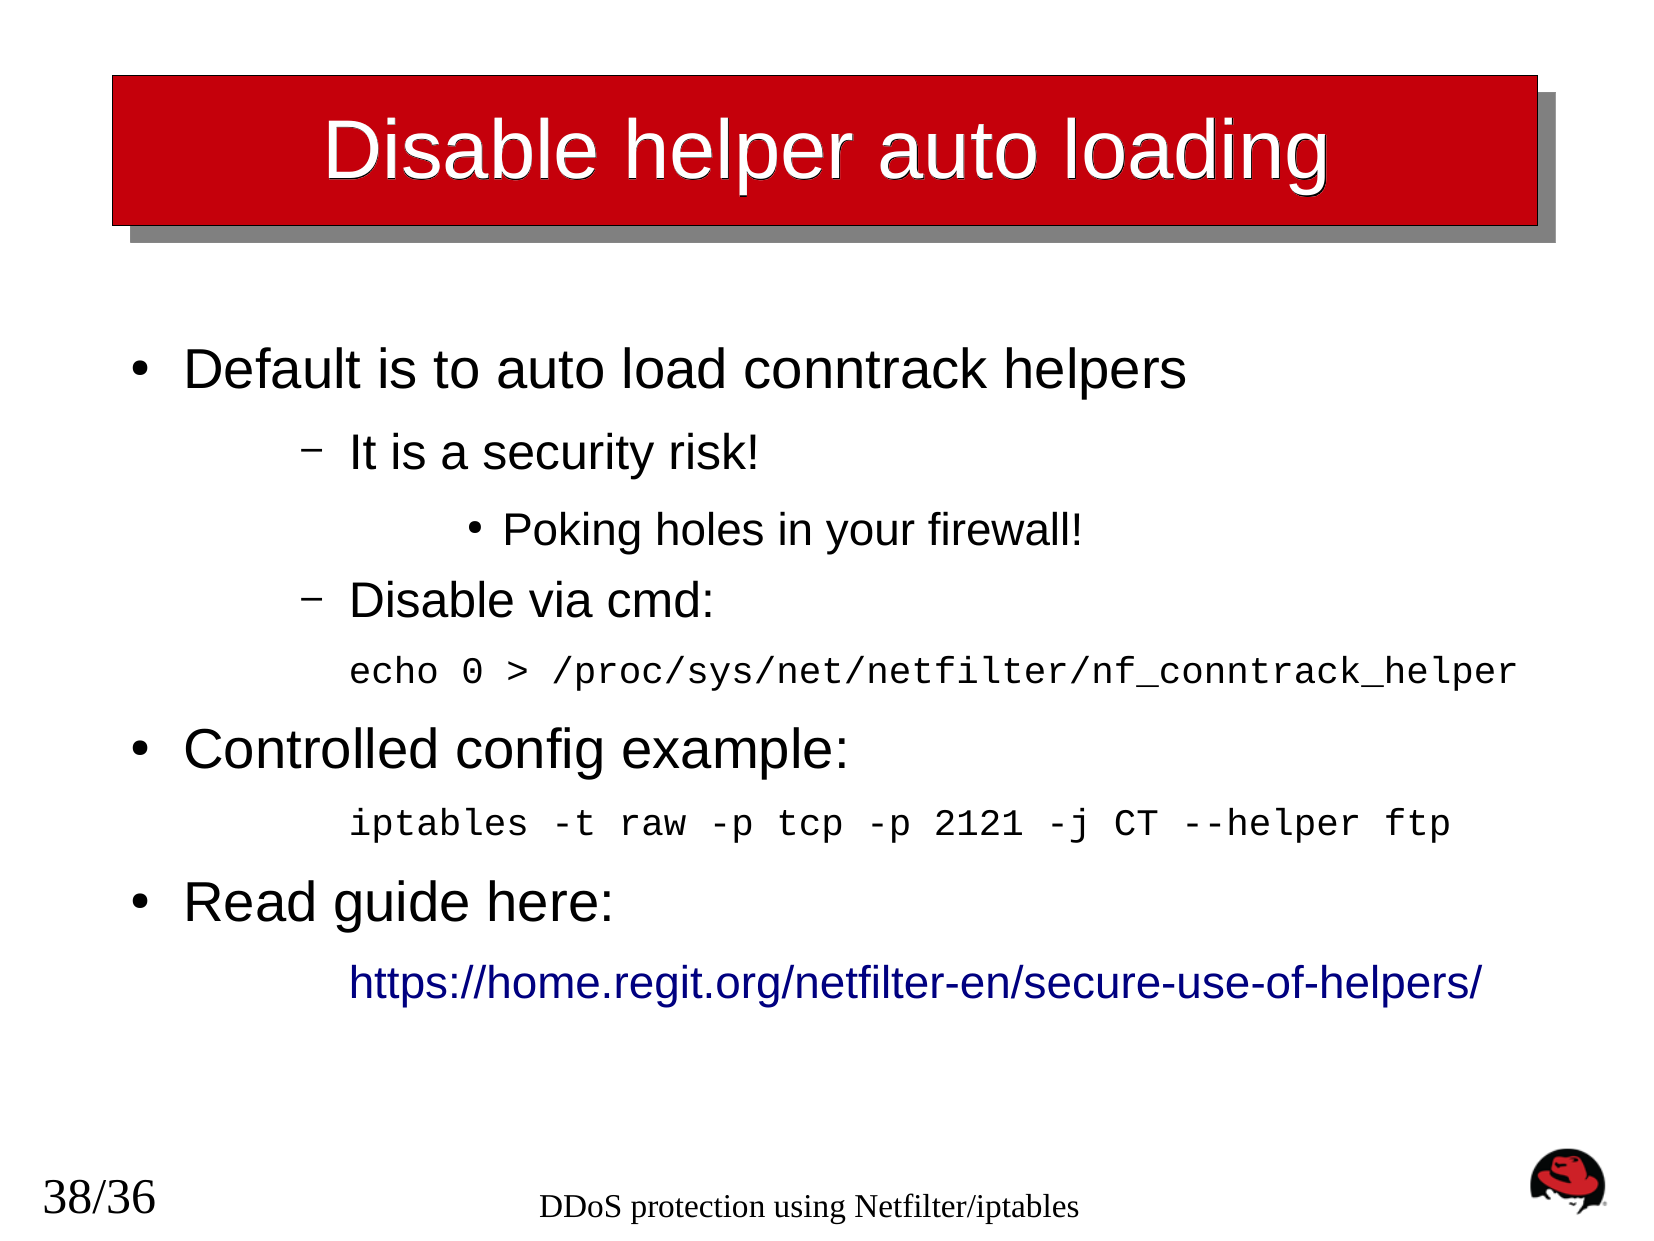

# Disable helper auto loading
Default is to auto load conntrack helpers
It is a security risk!
Poking holes in your firewall!
Disable via cmd:
echo 0 > /proc/sys/net/netfilter/nf_conntrack_helper
Controlled config example:
iptables -t raw -p tcp -p 2121 -j CT --helper ftp
Read guide here:
https://home.regit.org/netfilter-en/secure-use-of-helpers/